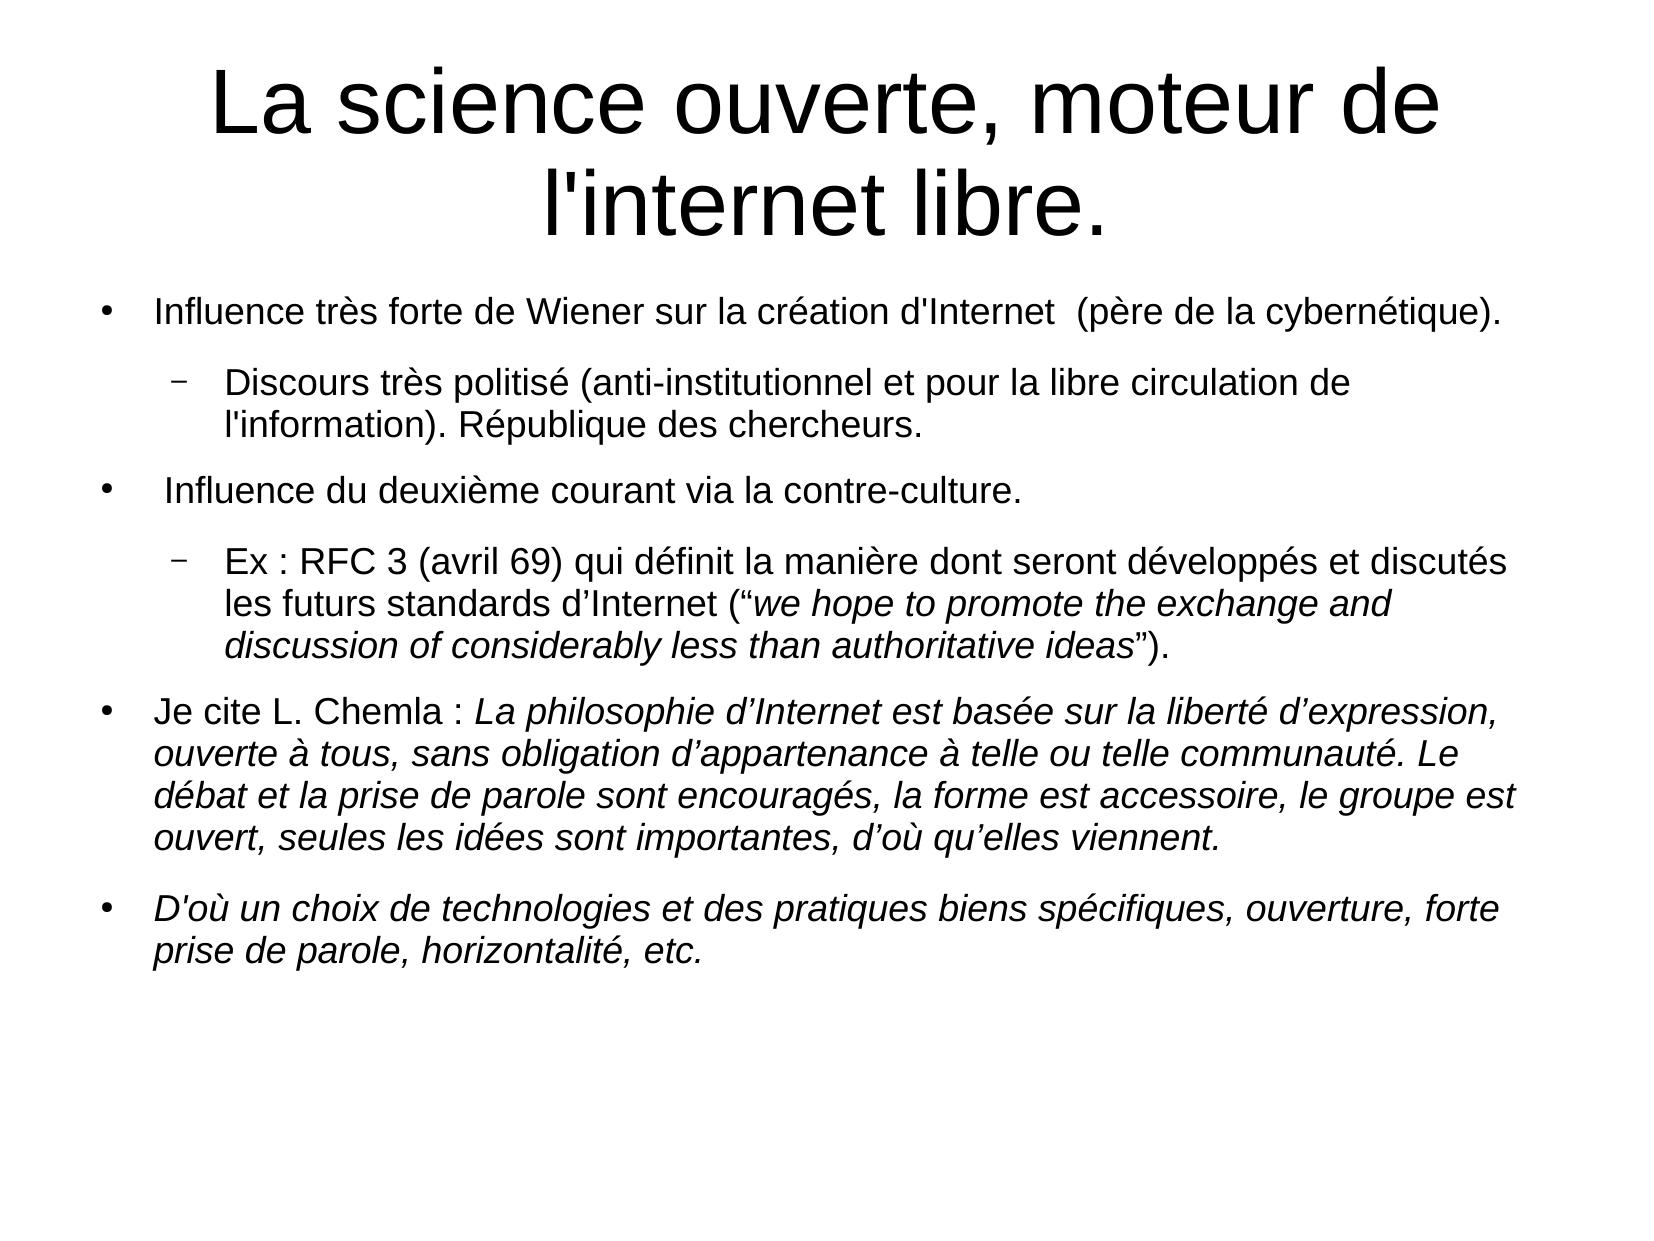

# La science ouverte, moteur de l'internet libre.
Influence très forte de Wiener sur la création d'Internet (père de la cybernétique).
Discours très politisé (anti-institutionnel et pour la libre circulation de l'information). République des chercheurs.
 Influence du deuxième courant via la contre-culture.
Ex : RFC 3 (avril 69) qui définit la manière dont seront développés et discutés les futurs standards d’Internet (“we hope to promote the exchange and discussion of considerably less than authoritative ideas”).
Je cite L. Chemla : La philosophie d’Internet est basée sur la liberté d’expression, ouverte à tous, sans obligation d’appartenance à telle ou telle communauté. Le débat et la prise de parole sont encouragés, la forme est accessoire, le groupe est ouvert, seules les idées sont importantes, d’où qu’elles viennent.
D'où un choix de technologies et des pratiques biens spécifiques, ouverture, forte prise de parole, horizontalité, etc.